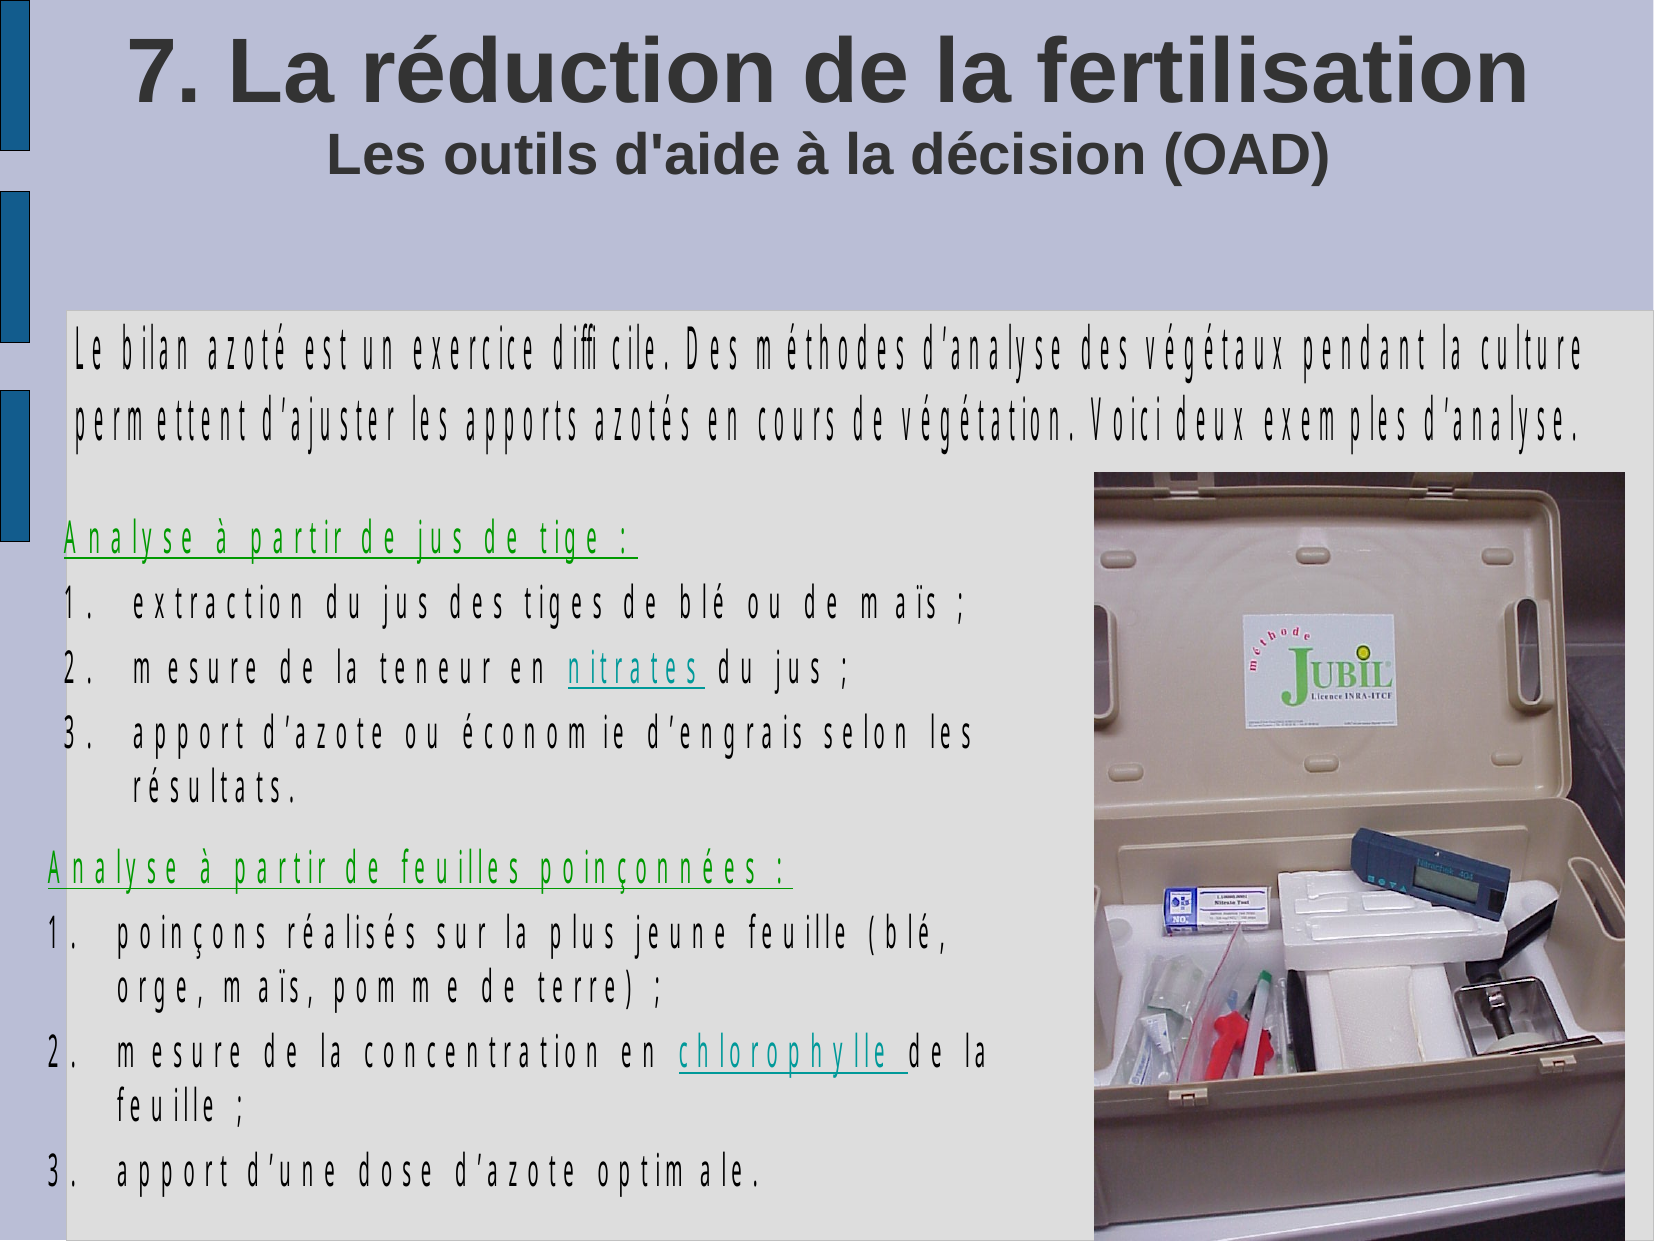

# 7. La réduction de la fertilisation Les outils d'aide à la décision (OAD)